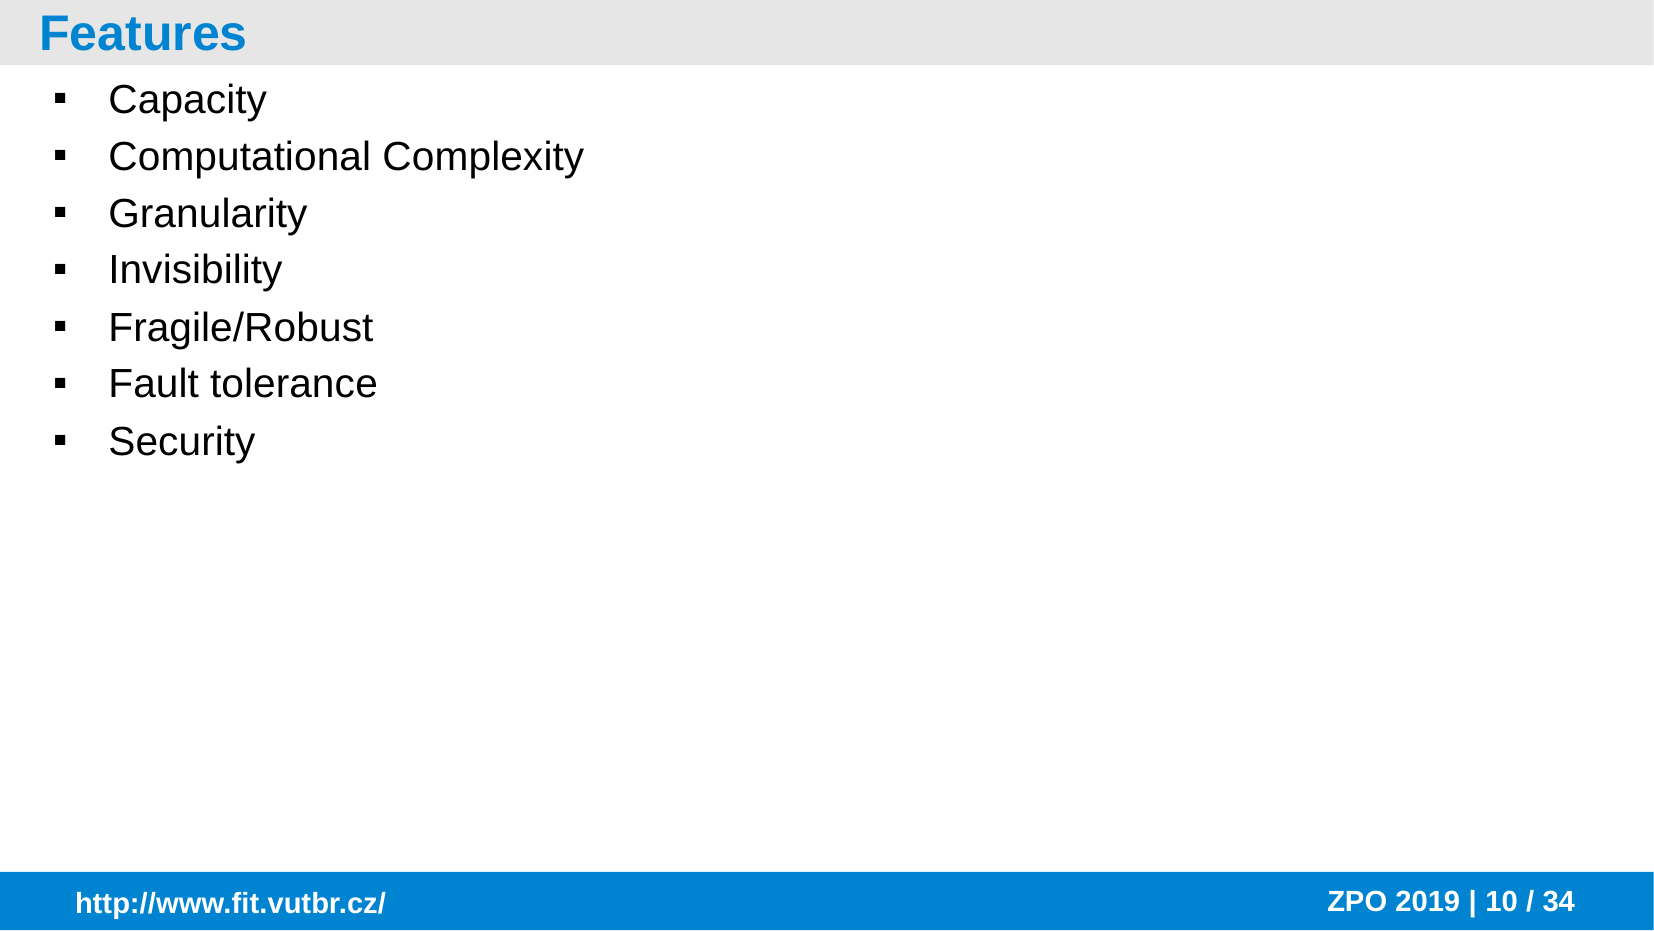

# Features
Capacity
Computational Complexity
Granularity
Invisibility
Fragile/Robust
Fault tolerance
Security